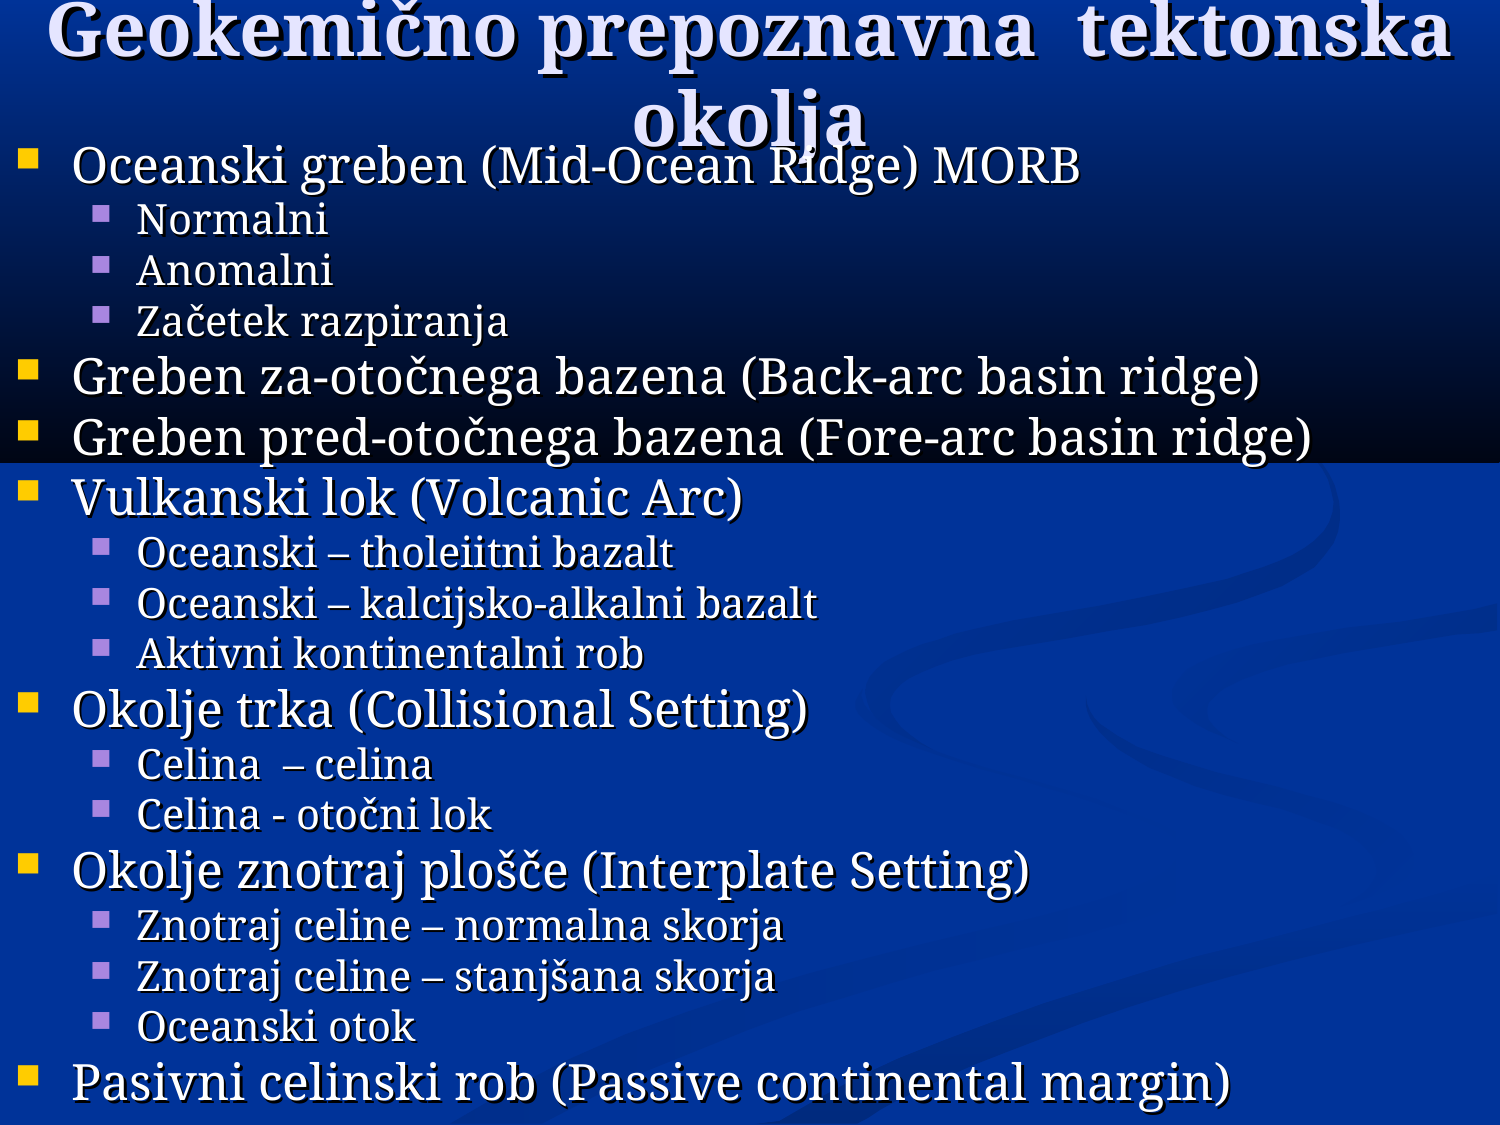

# Geokemično prepoznavna tektonska okolja
Oceanski greben (Mid-Ocean Ridge) MORB
Normalni
Anomalni
Začetek razpiranja
Greben za-otočnega bazena (Back-arc basin ridge)
Greben pred-otočnega bazena (Fore-arc basin ridge)
Vulkanski lok (Volcanic Arc)
Oceanski – tholeiitni bazalt
Oceanski – kalcijsko-alkalni bazalt
Aktivni kontinentalni rob
Okolje trka (Collisional Setting)
Celina – celina
Celina - otočni lok
Okolje znotraj plošče (Interplate Setting)
Znotraj celine – normalna skorja
Znotraj celine – stanjšana skorja
Oceanski otok
Pasivni celinski rob (Passive continental margin)